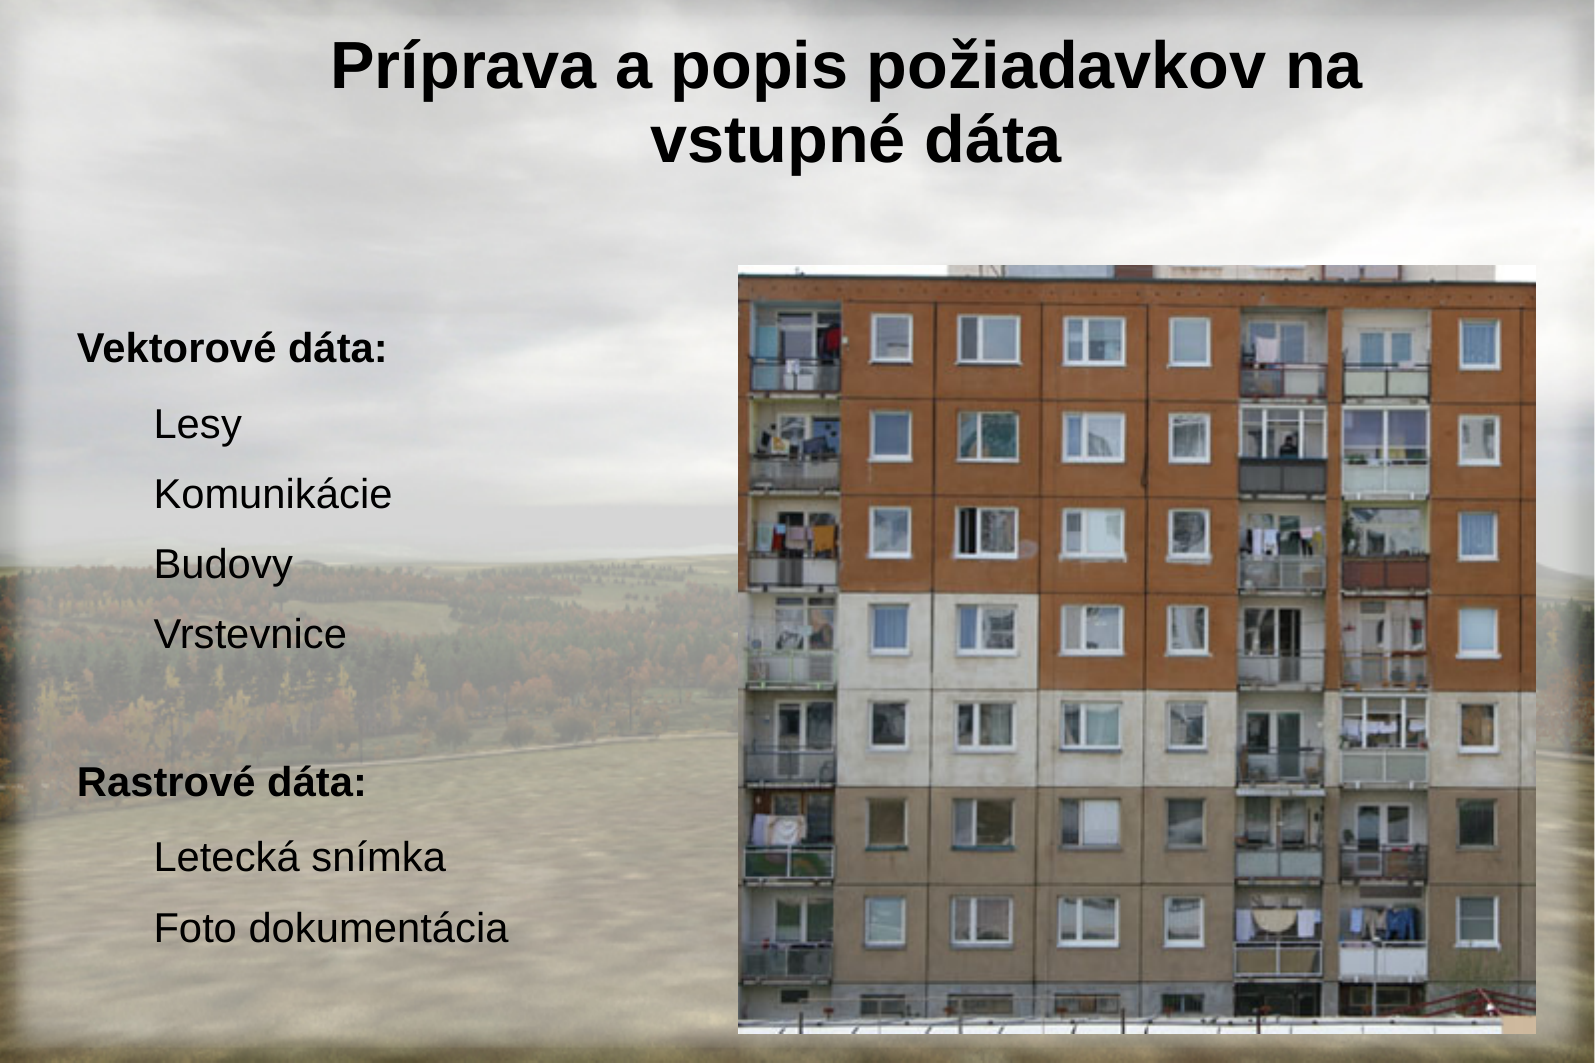

# Príprava a popis požiadavkov na vstupné dáta
Vektorové dáta:
Lesy
Komunikácie
Budovy
Vrstevnice
Rastrové dáta:
Letecká snímka
Foto dokumentácia